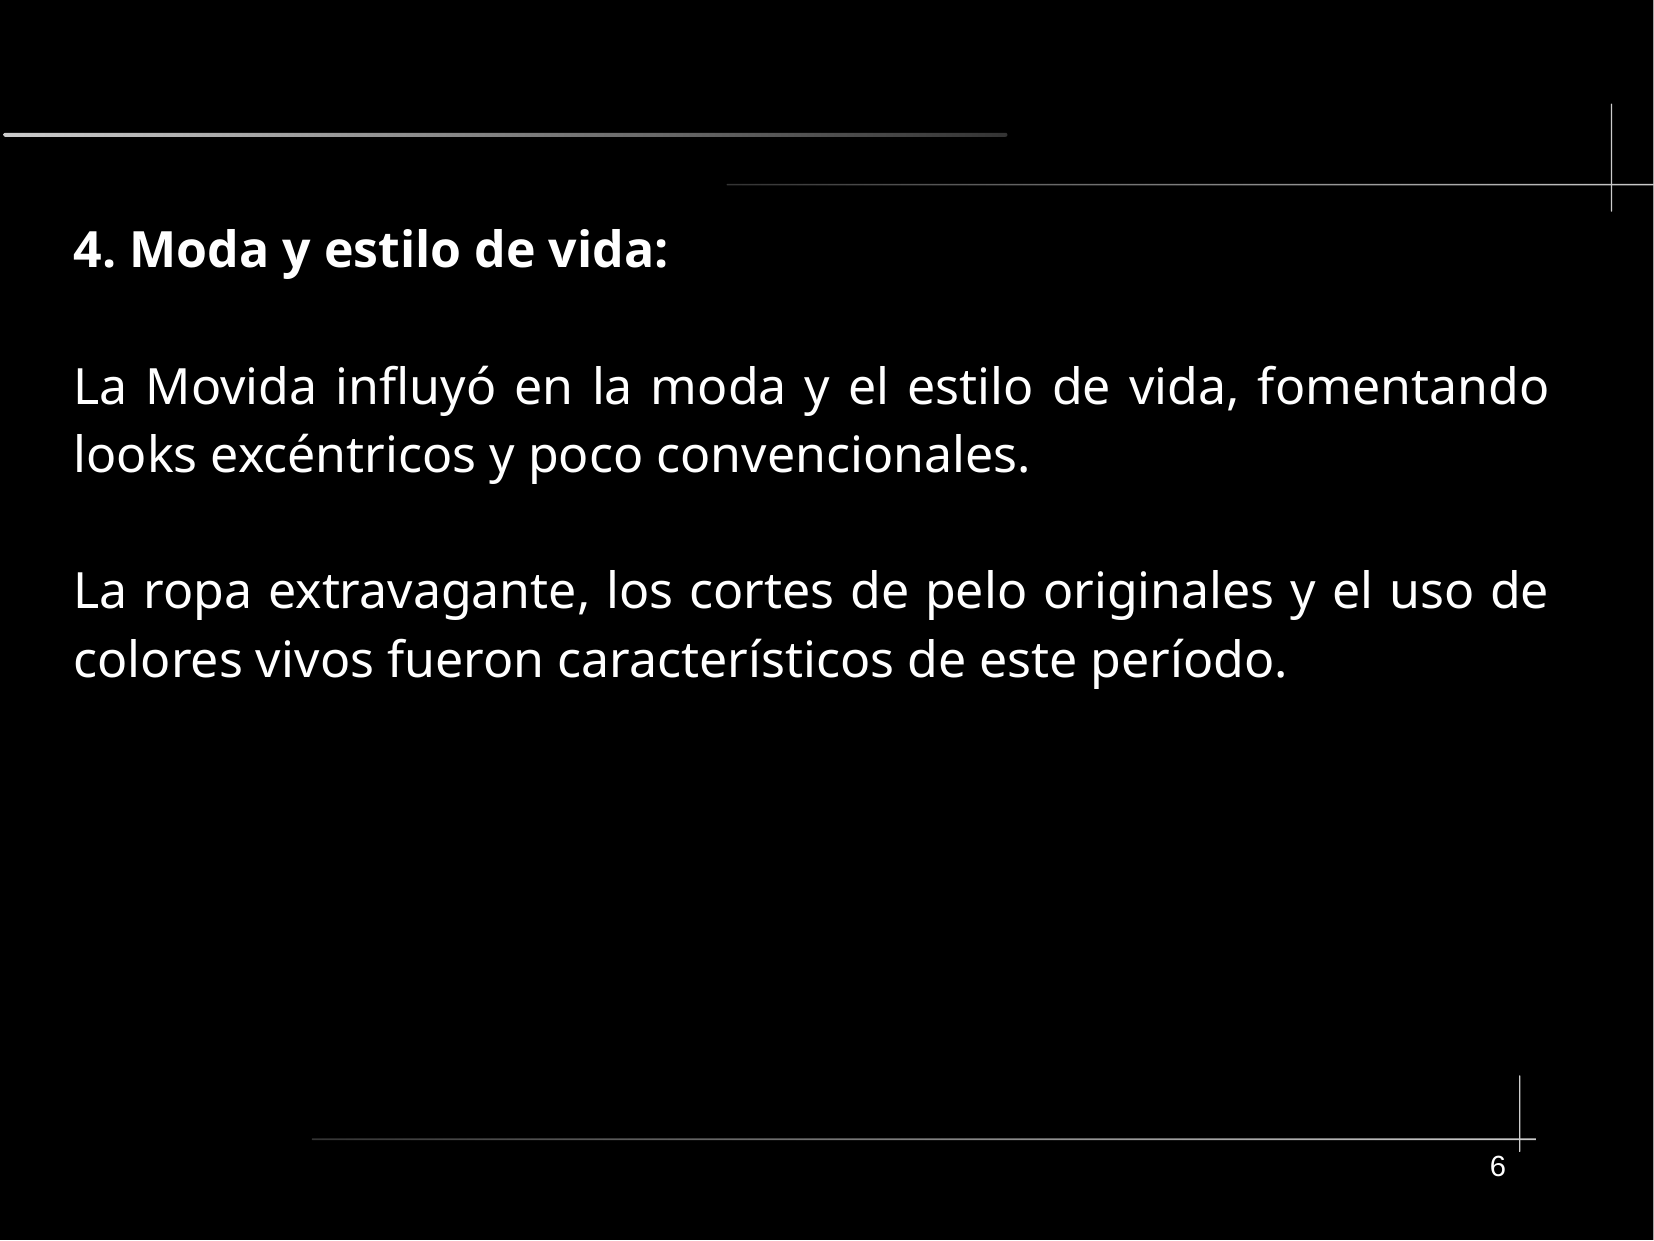

4. Moda y estilo de vida:
La Movida influyó en la moda y el estilo de vida, fomentando looks excéntricos y poco convencionales.
La ropa extravagante, los cortes de pelo originales y el uso de colores vivos fueron característicos de este período.
6